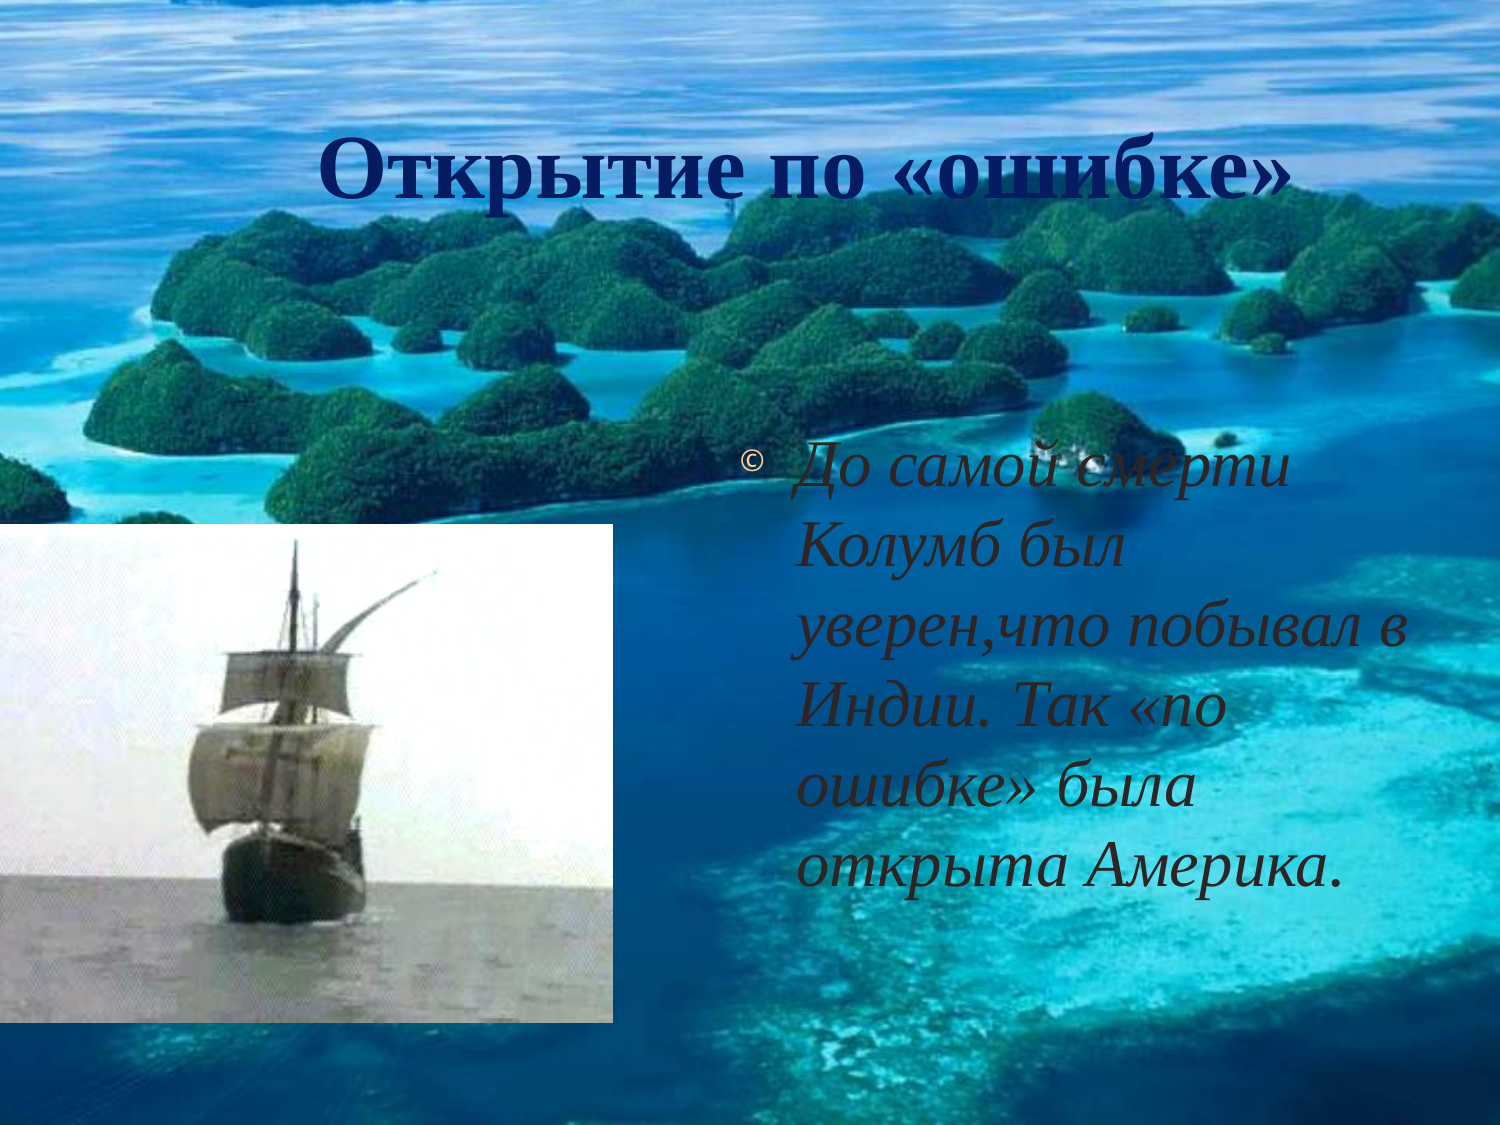

# Открытие по «ошибке»
До самой смерти Колумб был уверен,что побывал в Индии. Так «по ошибке» была открыта Америка.